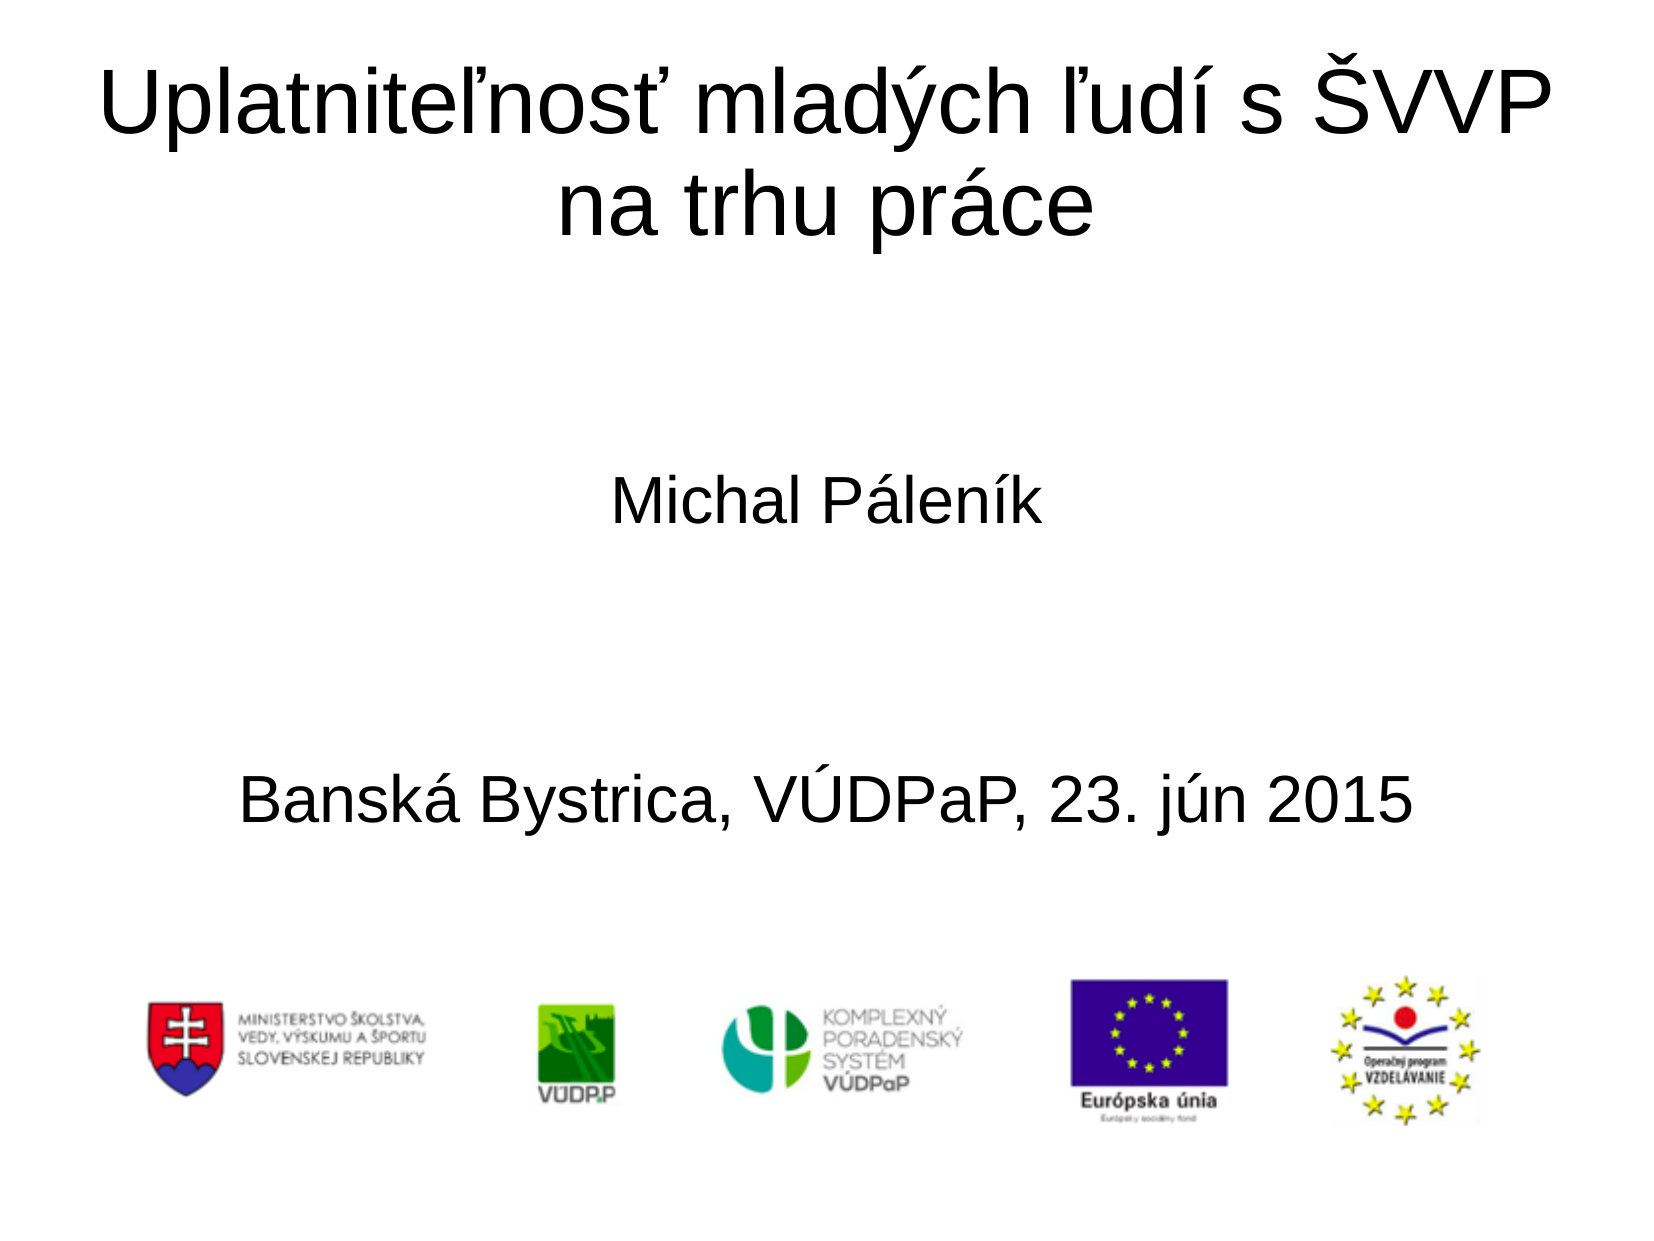

# Uplatniteľnosť mladých ľudí s ŠVVP na trhu práce
Michal Páleník
Banská Bystrica, VÚDPaP, 23. jún 2015